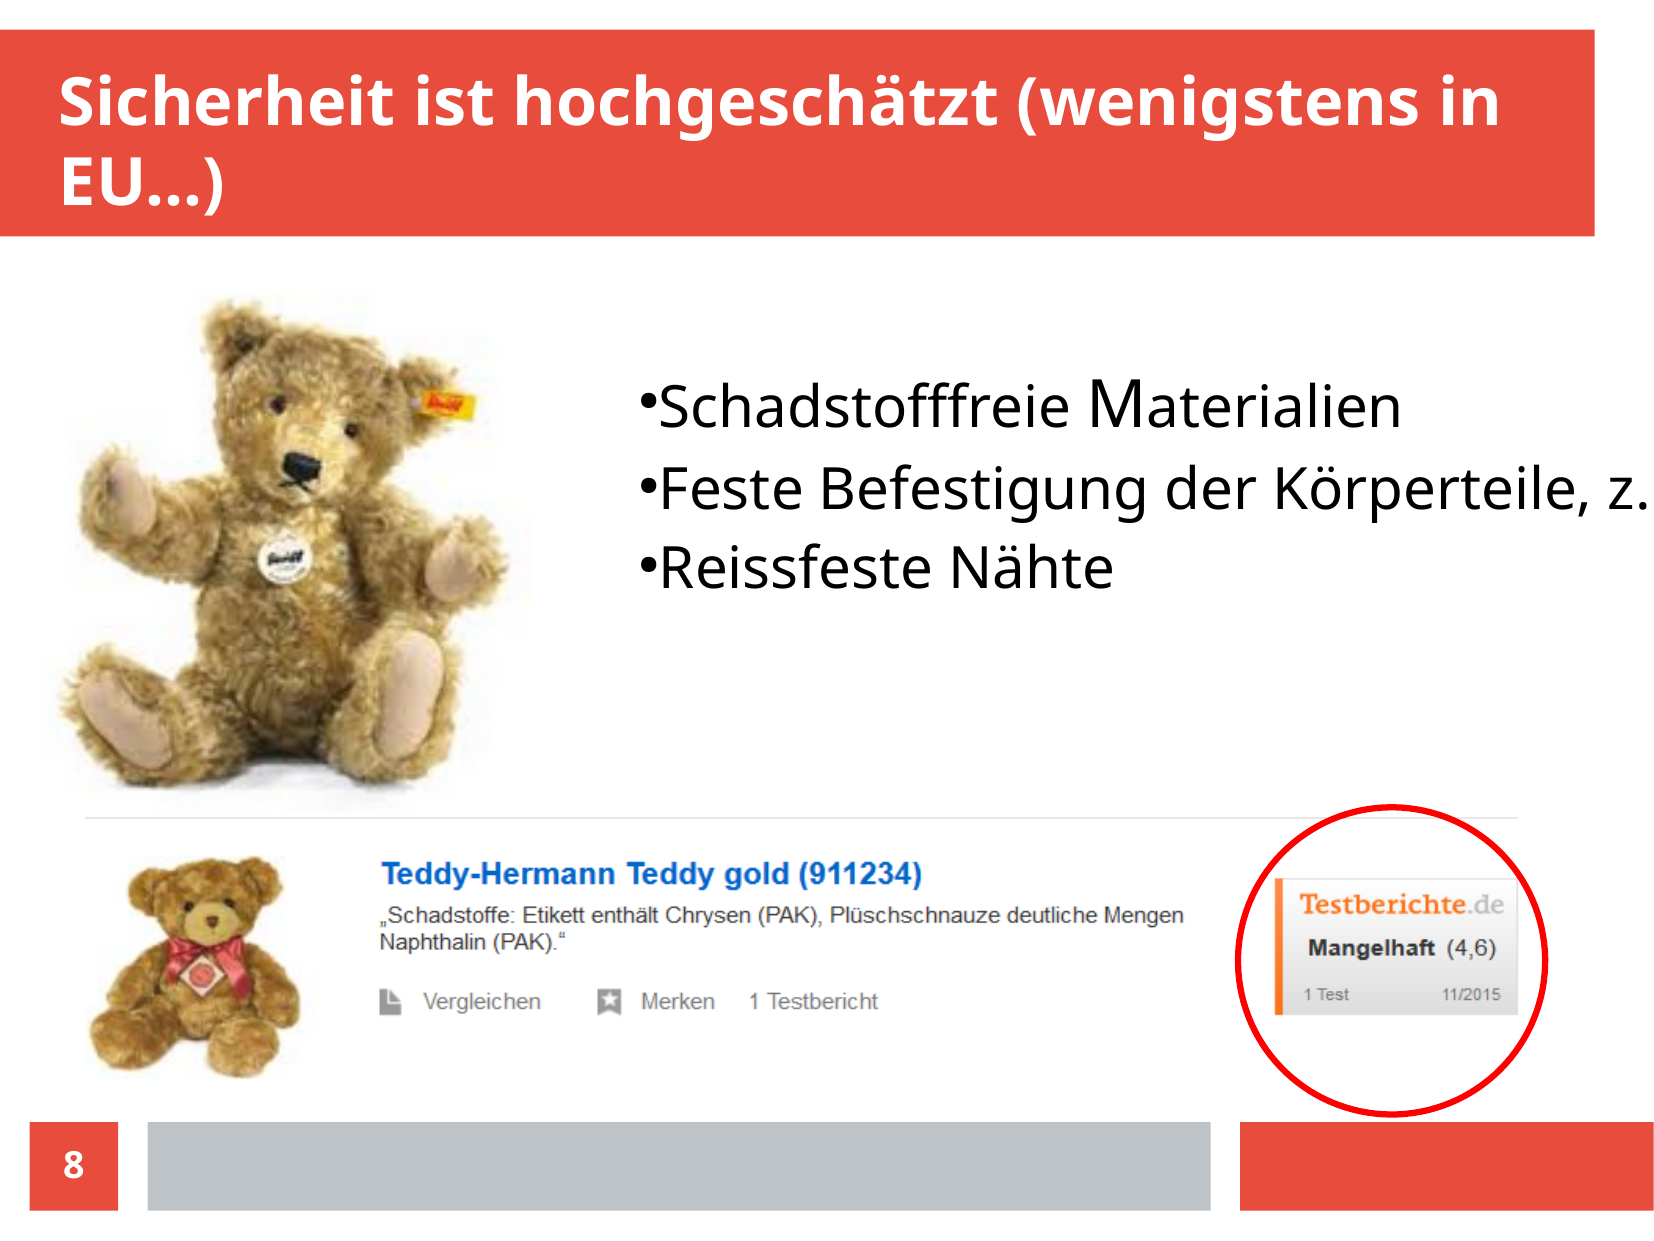

# Sicherheit ist hochgeschätzt (wenigstens in EU...)
Schadstofffreie Materialien
Feste Befestigung der Körperteile, z.B. Augen
Reissfeste Nähte